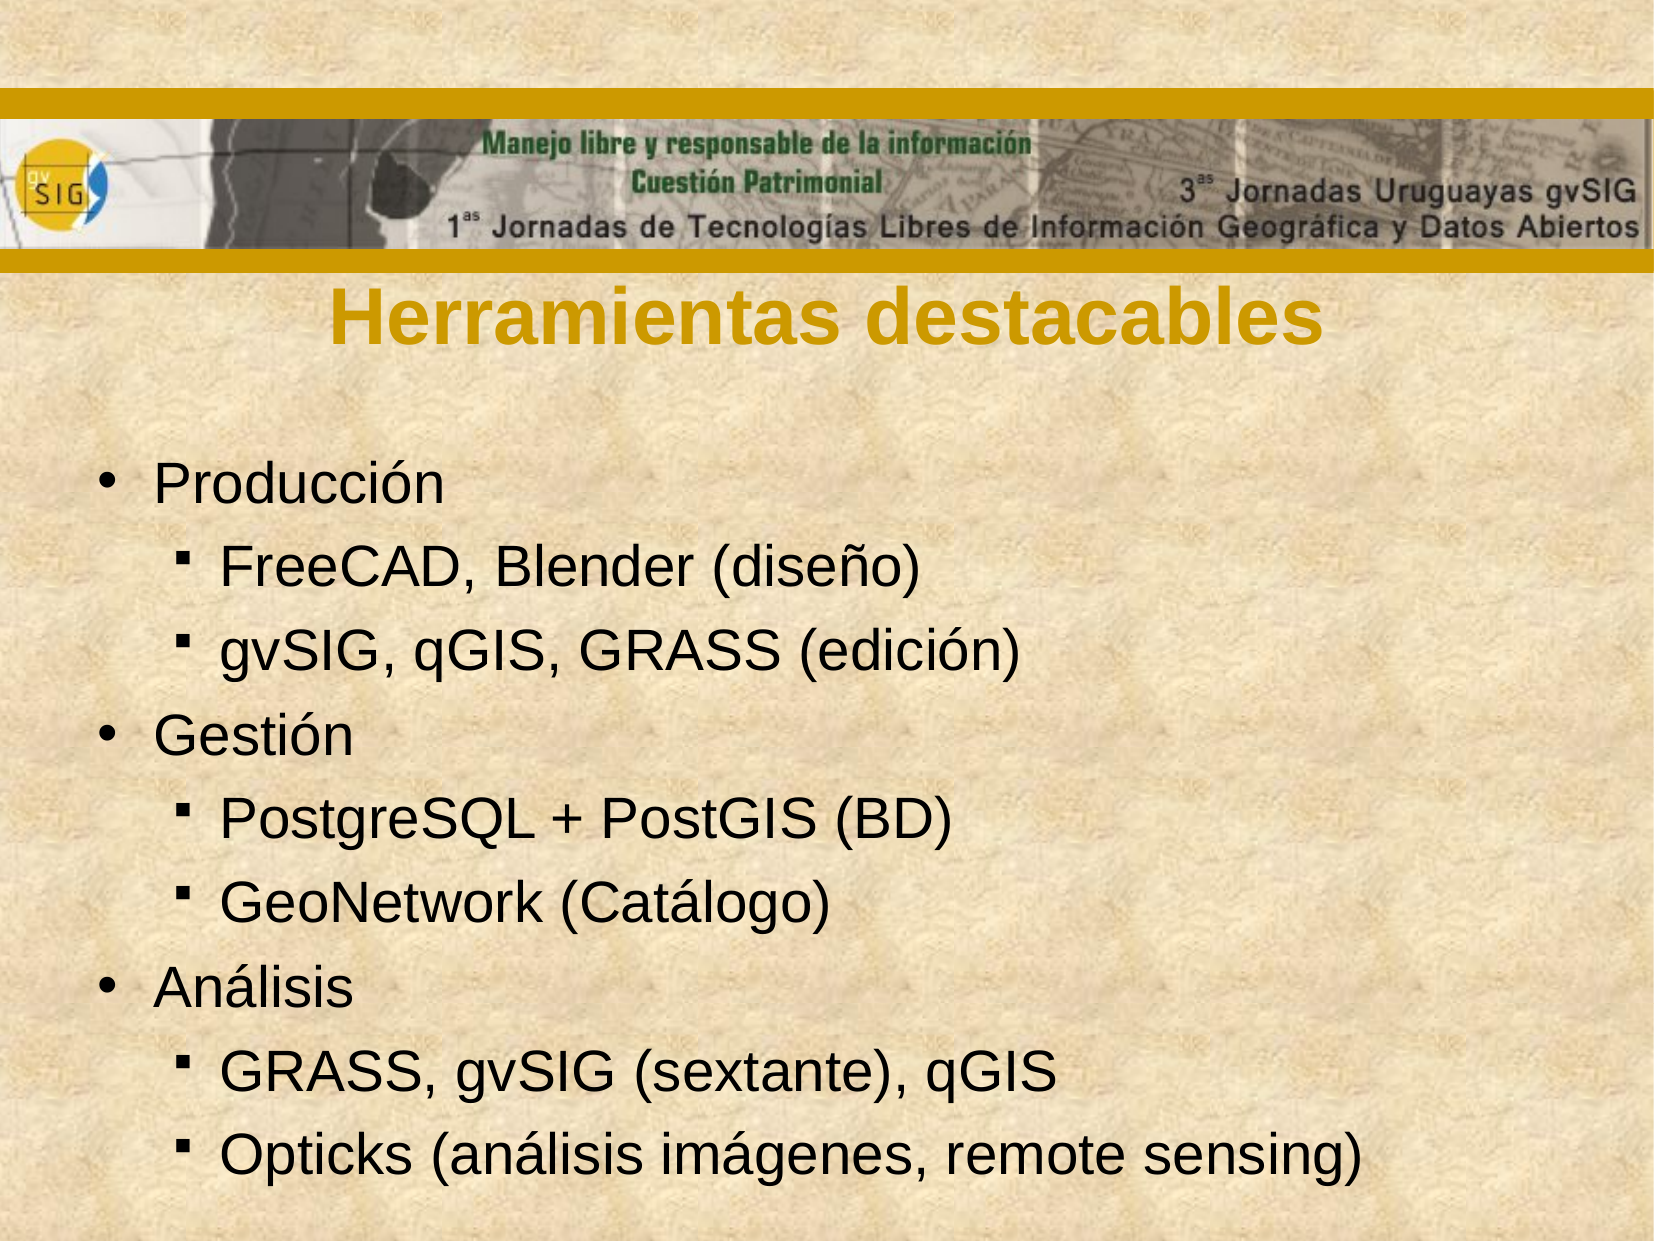

Herramientas destacables
# Producción
FreeCAD, Blender (diseño)
gvSIG, qGIS, GRASS (edición)
Gestión
PostgreSQL + PostGIS (BD)
GeoNetwork (Catálogo)
Análisis
GRASS, gvSIG (sextante), qGIS
Opticks (análisis imágenes, remote sensing)